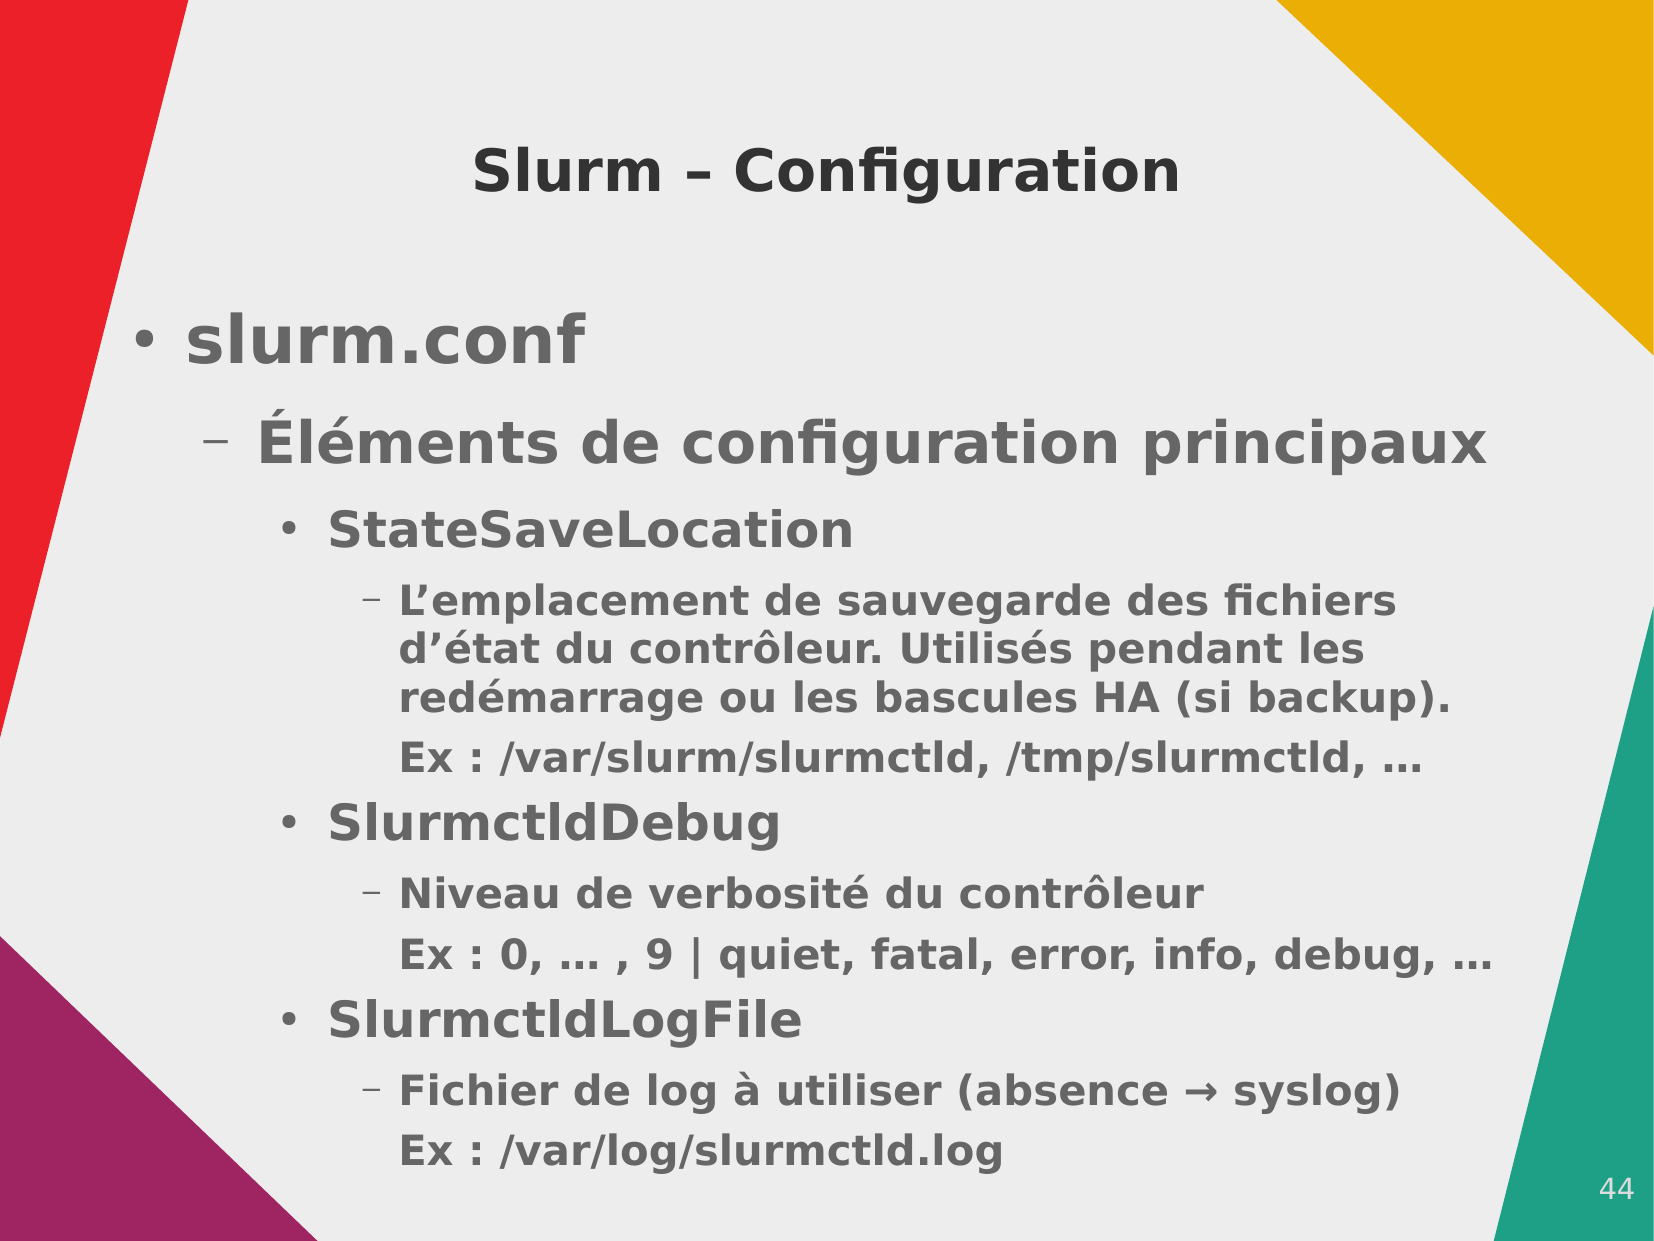

# Slurm – Configuration
slurm.conf
Éléments de configuration principaux
StateSaveLocation
L’emplacement de sauvegarde des fichiers d’état du contrôleur. Utilisés pendant les redémarrage ou les bascules HA (si backup).
Ex : /var/slurm/slurmctld, /tmp/slurmctld, …
SlurmctldDebug
Niveau de verbosité du contrôleur
Ex : 0, … , 9 | quiet, fatal, error, info, debug, …
SlurmctldLogFile
Fichier de log à utiliser (absence → syslog)
Ex : /var/log/slurmctld.log
44